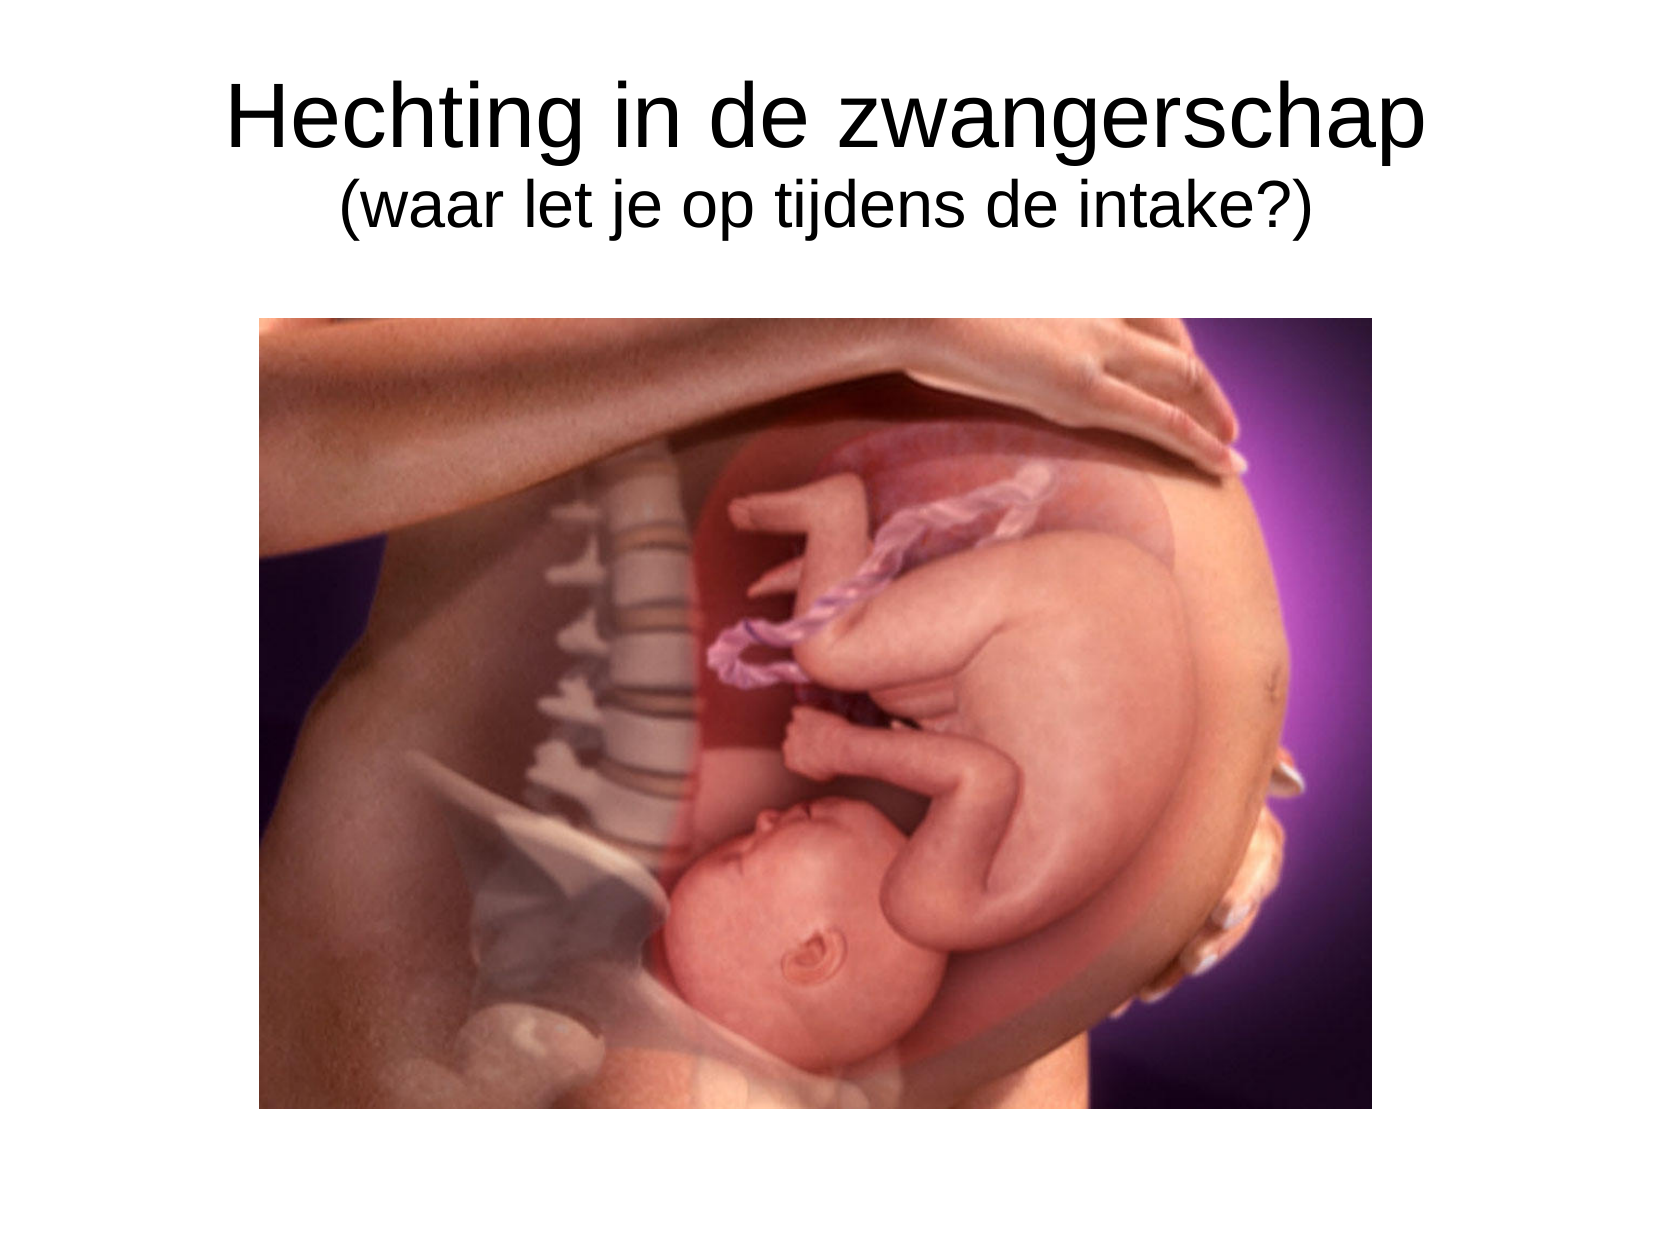

# Hechting in de zwangerschap (waar let je op tijdens de intake?)